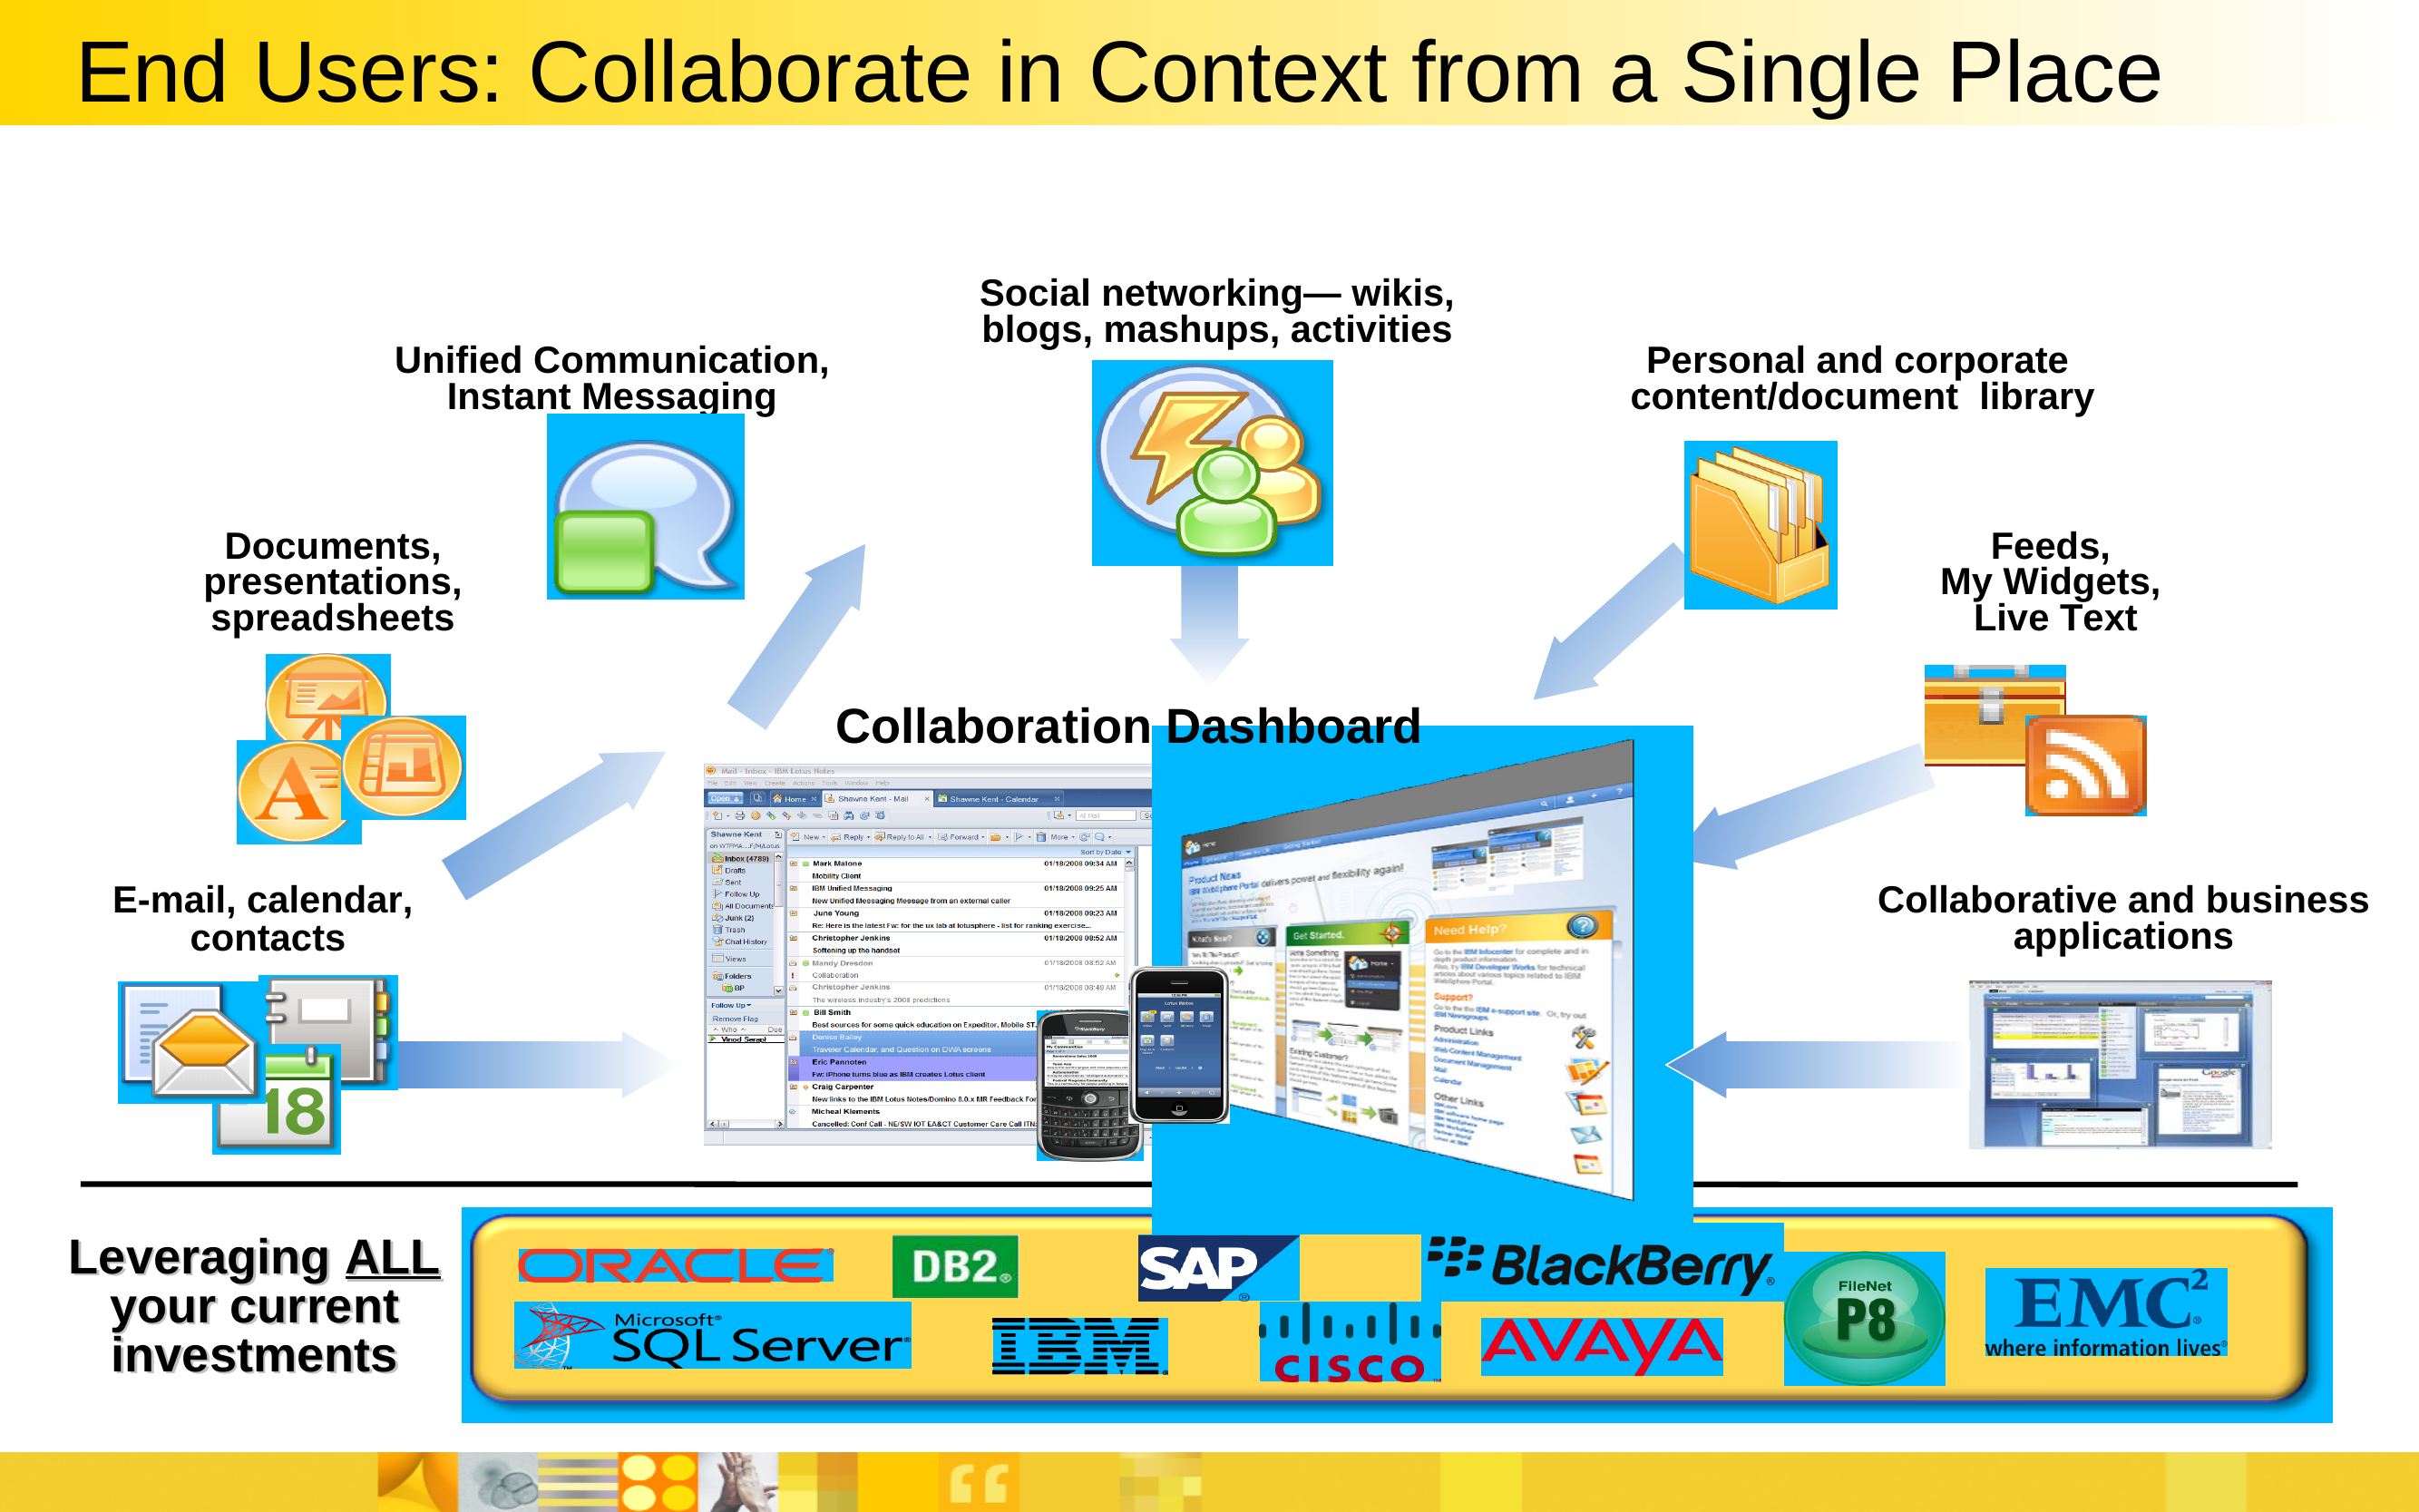

End Users: Collaborate in Context from a Single Place
Social networking— wikis, blogs, mashups, activities
Unified Communication, Instant Messaging
Personal and corporate
content/document library
Documents, presentations, spreadsheets
Feeds,
My Widgets,
Live Text
Collaboration Dashboard
E-mail, calendar,
contacts
Collaborative and business applications
Leveraging ALL your current investments